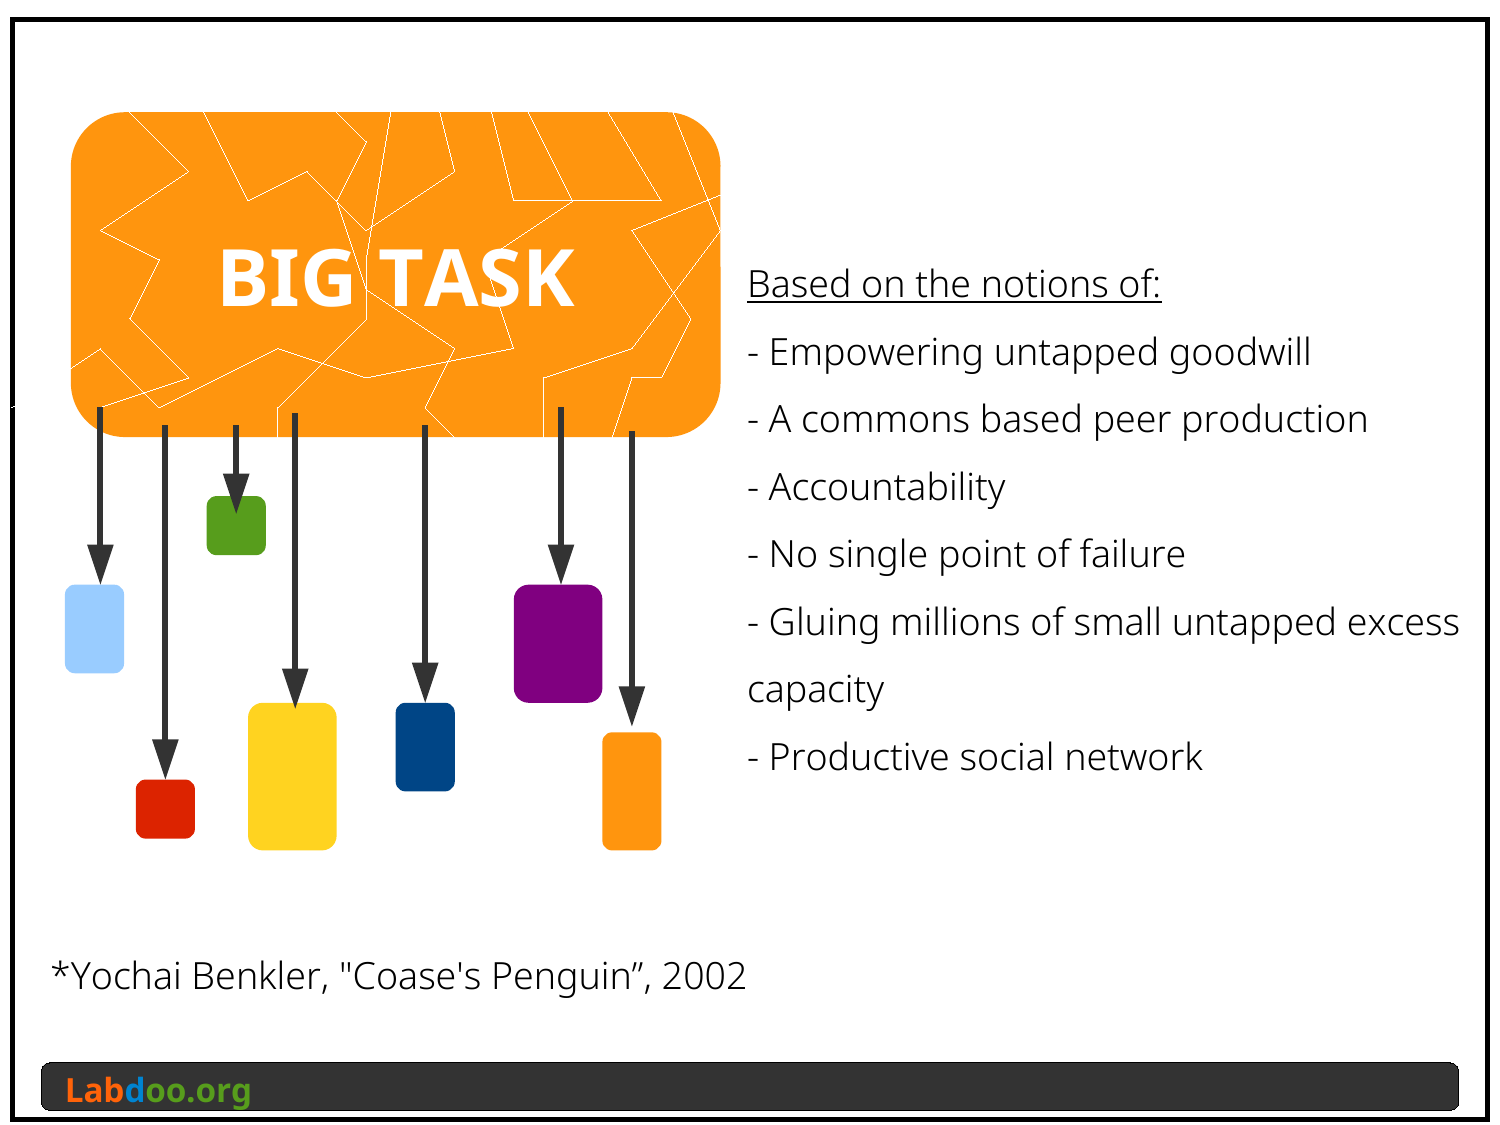

BIG TASK
Based on the notions of:
- Empowering untapped goodwill
- A commons based peer production
- Accountability
- No single point of failure
- Gluing millions of small untapped excess capacity
- Productive social network
*Yochai Benkler, "Coase's Penguin”, 2002